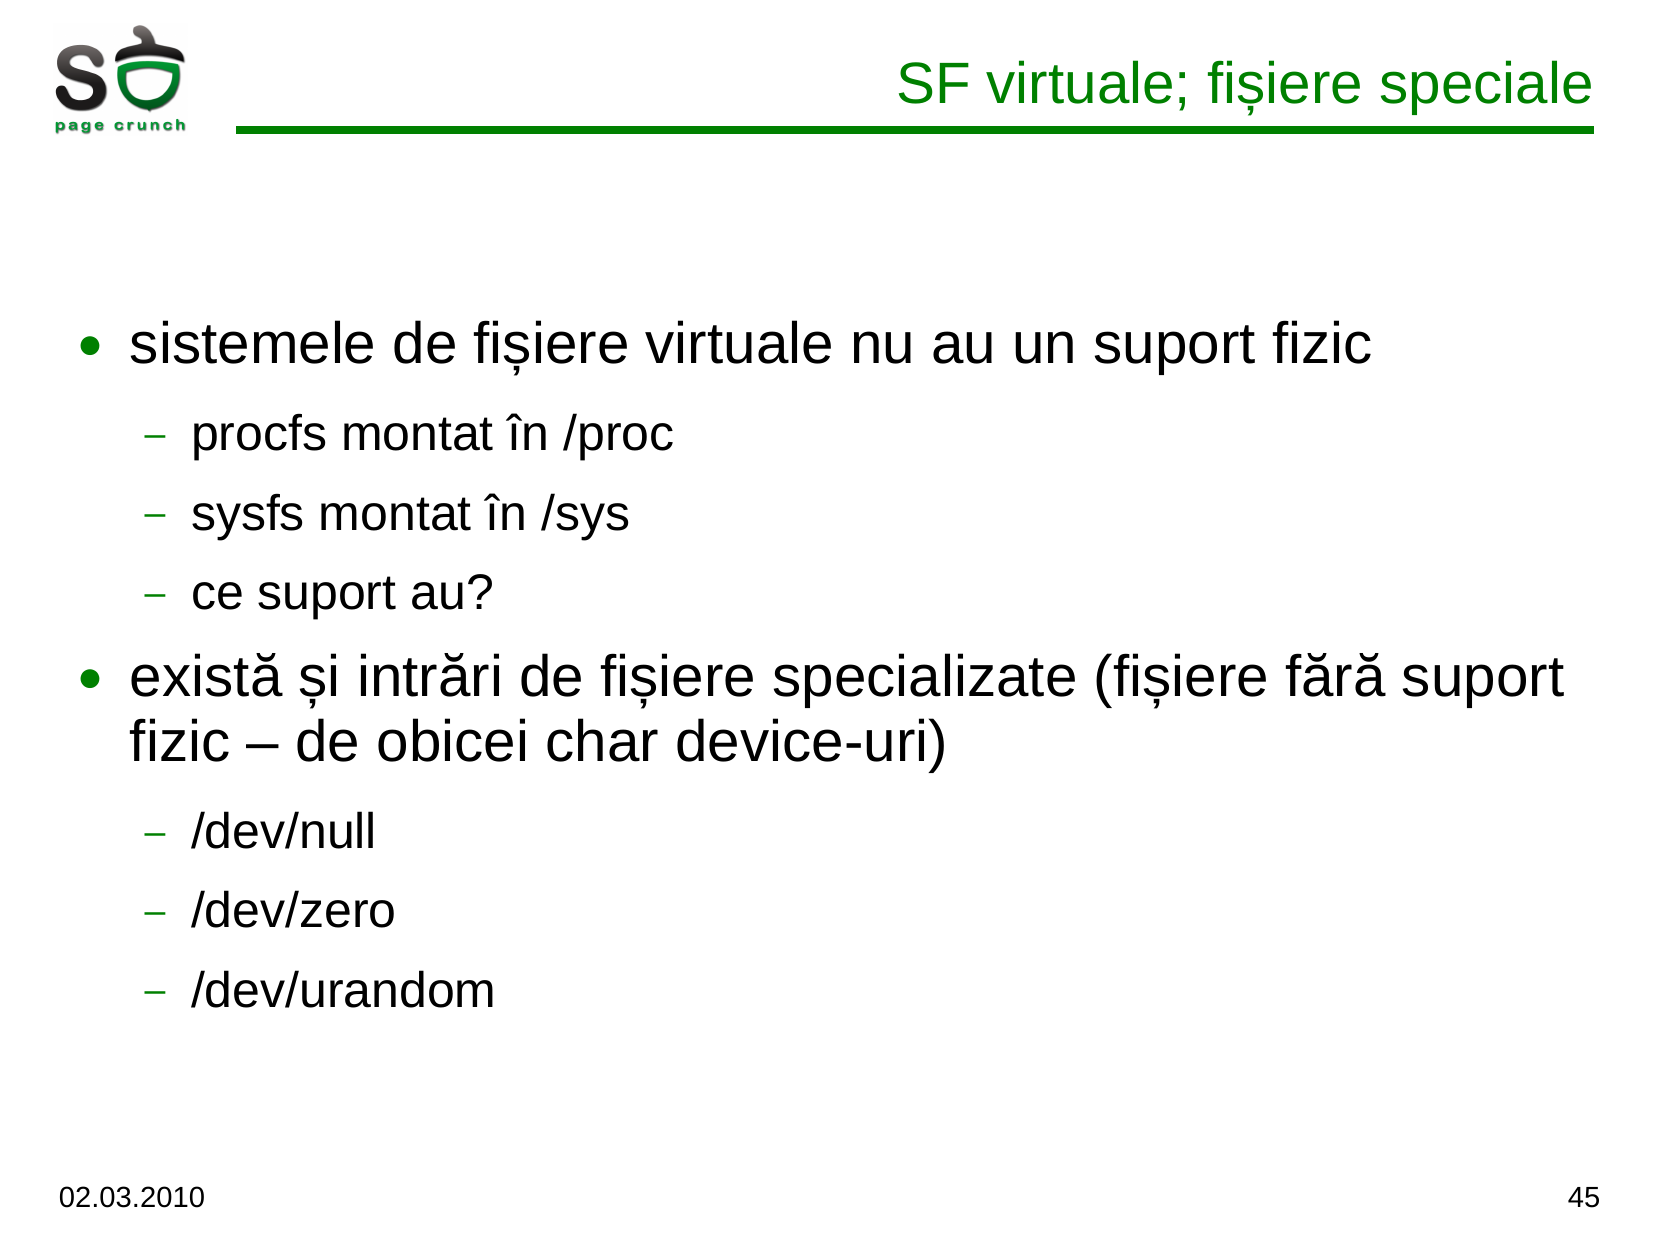

# SF virtuale; fișiere speciale
sistemele de fișiere virtuale nu au un suport fizic
procfs montat în /proc
sysfs montat în /sys
ce suport au?
există și intrări de fișiere specializate (fișiere fără suport fizic – de obicei char device-uri)
/dev/null
/dev/zero
/dev/urandom
02.03.2010
45